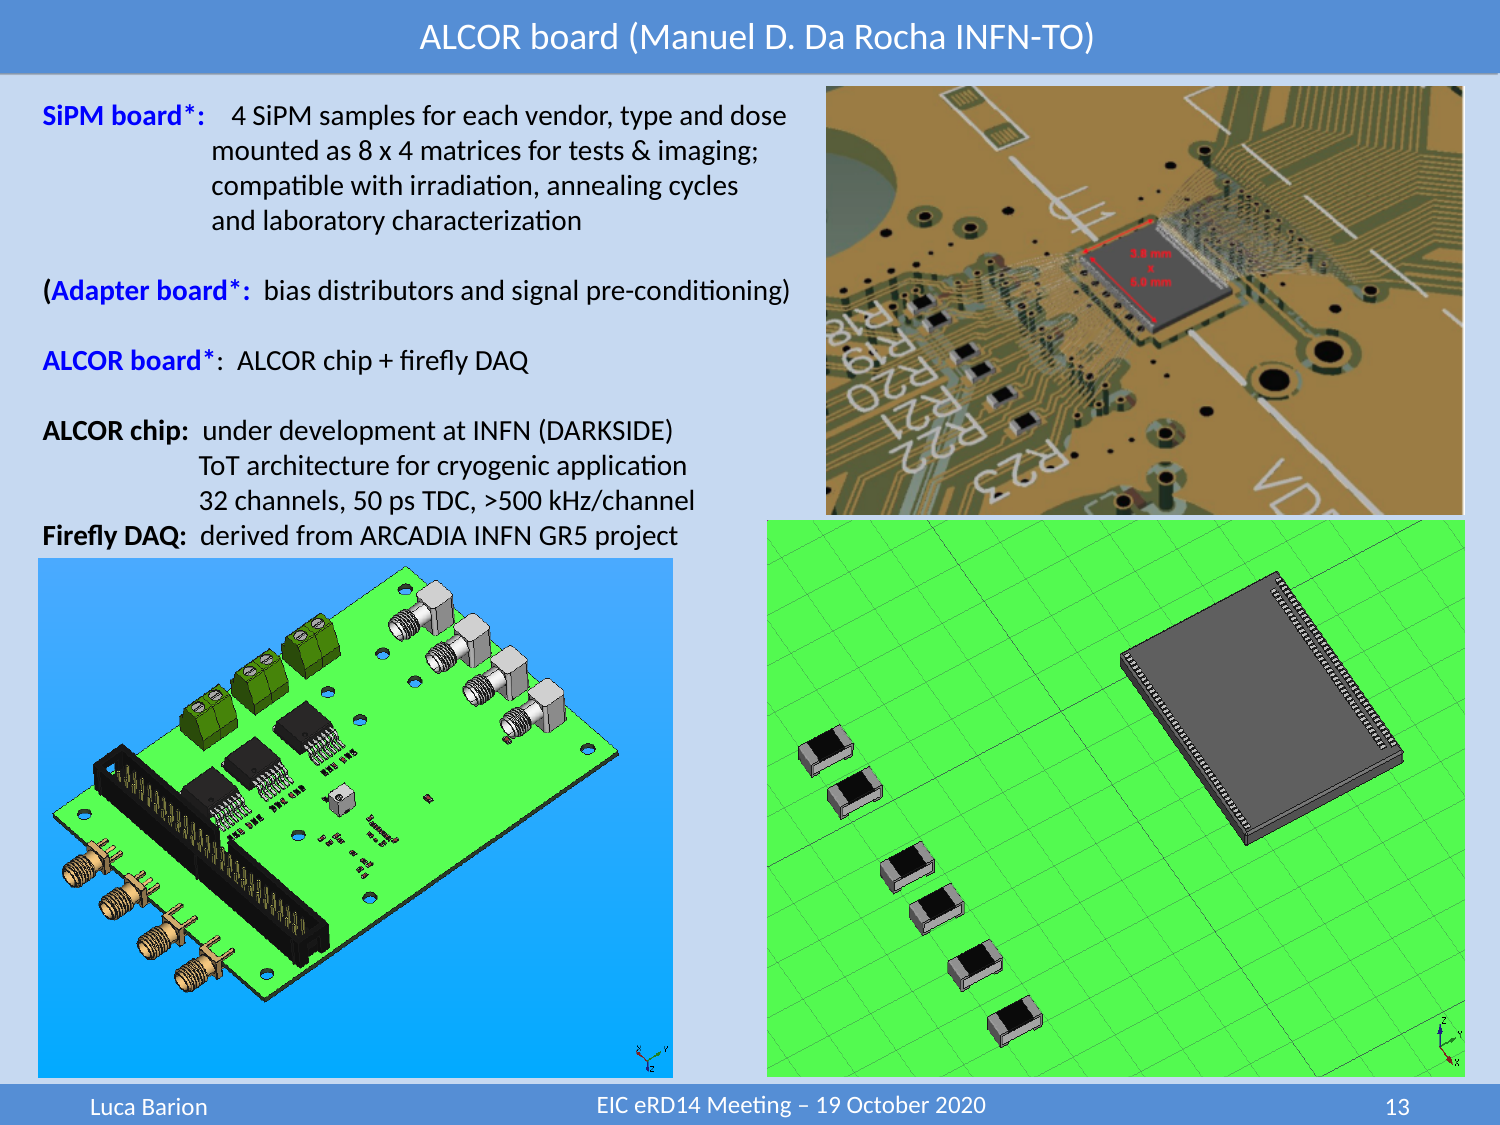

ALCOR board (Manuel D. Da Rocha INFN-TO)
SiPM board*: 4 SiPM samples for each vendor, type and dose
 mounted as 8 x 4 matrices for tests & imaging;
 compatible with irradiation, annealing cycles
 and laboratory characterization
(Adapter board*: bias distributors and signal pre-conditioning)
ALCOR board*: ALCOR chip + firefly DAQ
ALCOR chip: under development at INFN (DARKSIDE)
 ToT architecture for cryogenic application
 32 channels, 50 ps TDC, >500 kHz/channel
Firefly DAQ: derived from ARCADIA INFN GR5 project
EIC eRD14 Meeting – 19 October 2020
Luca Barion